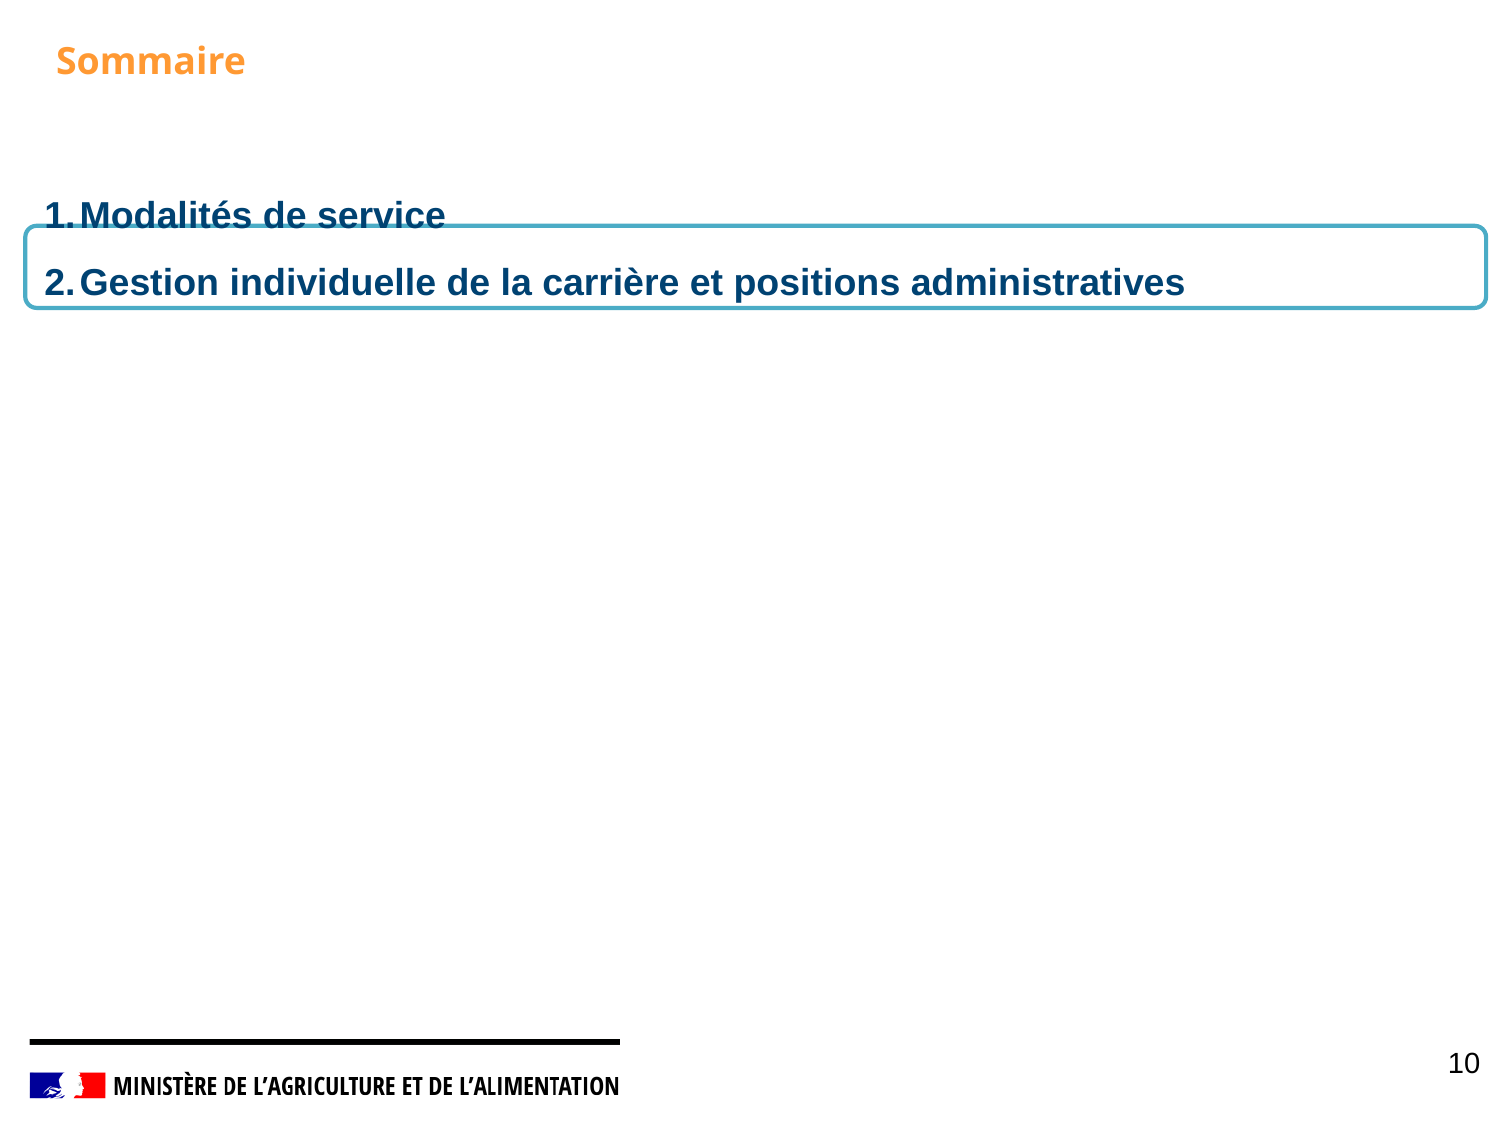

Sommaire
Modalités de service
Gestion individuelle de la carrière et positions administratives